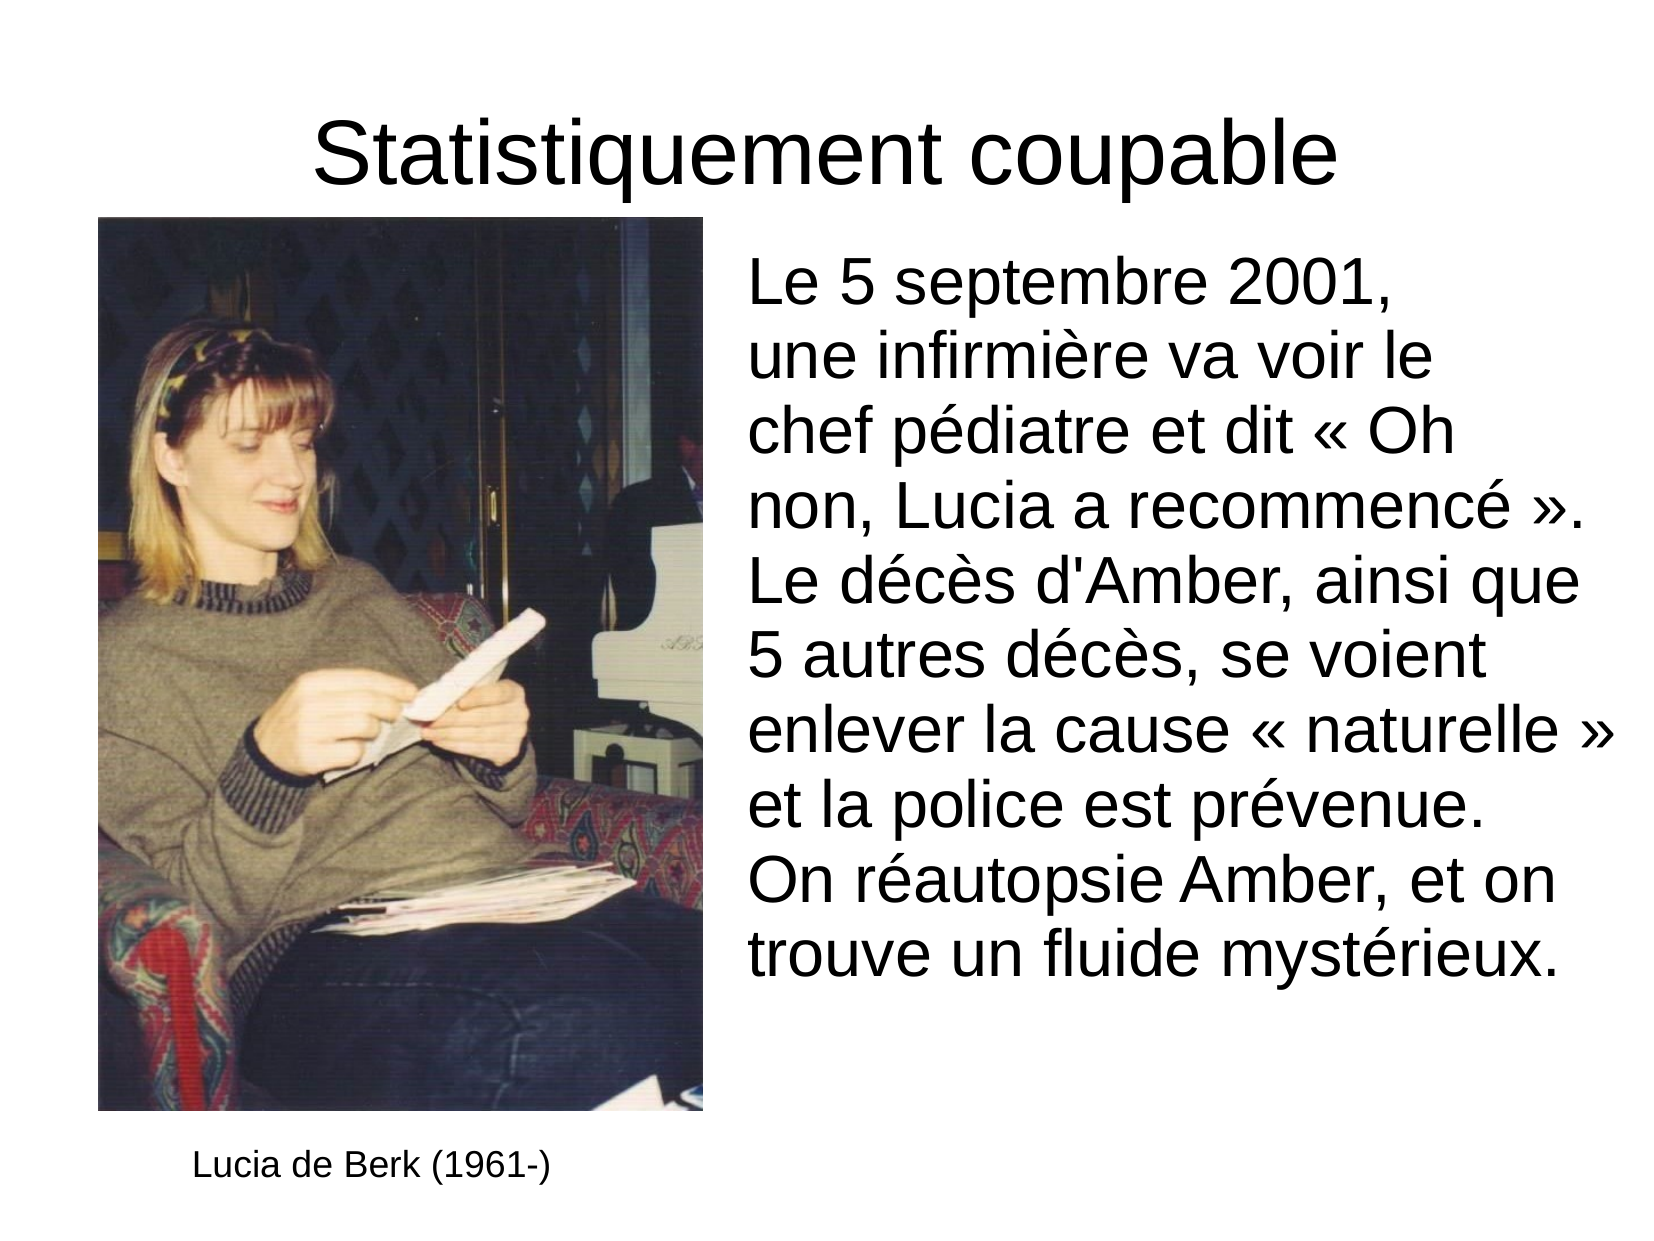

# Statistiquement coupable
Le 5 septembre 2001,
une infirmière va voir le
chef pédiatre et dit « Oh
non, Lucia a recommencé ».
Le décès d'Amber, ainsi que
5 autres décès, se voient
enlever la cause « naturelle »
et la police est prévenue.
On réautopsie Amber, et on
trouve un fluide mystérieux.
Lucia de Berk (1961-)